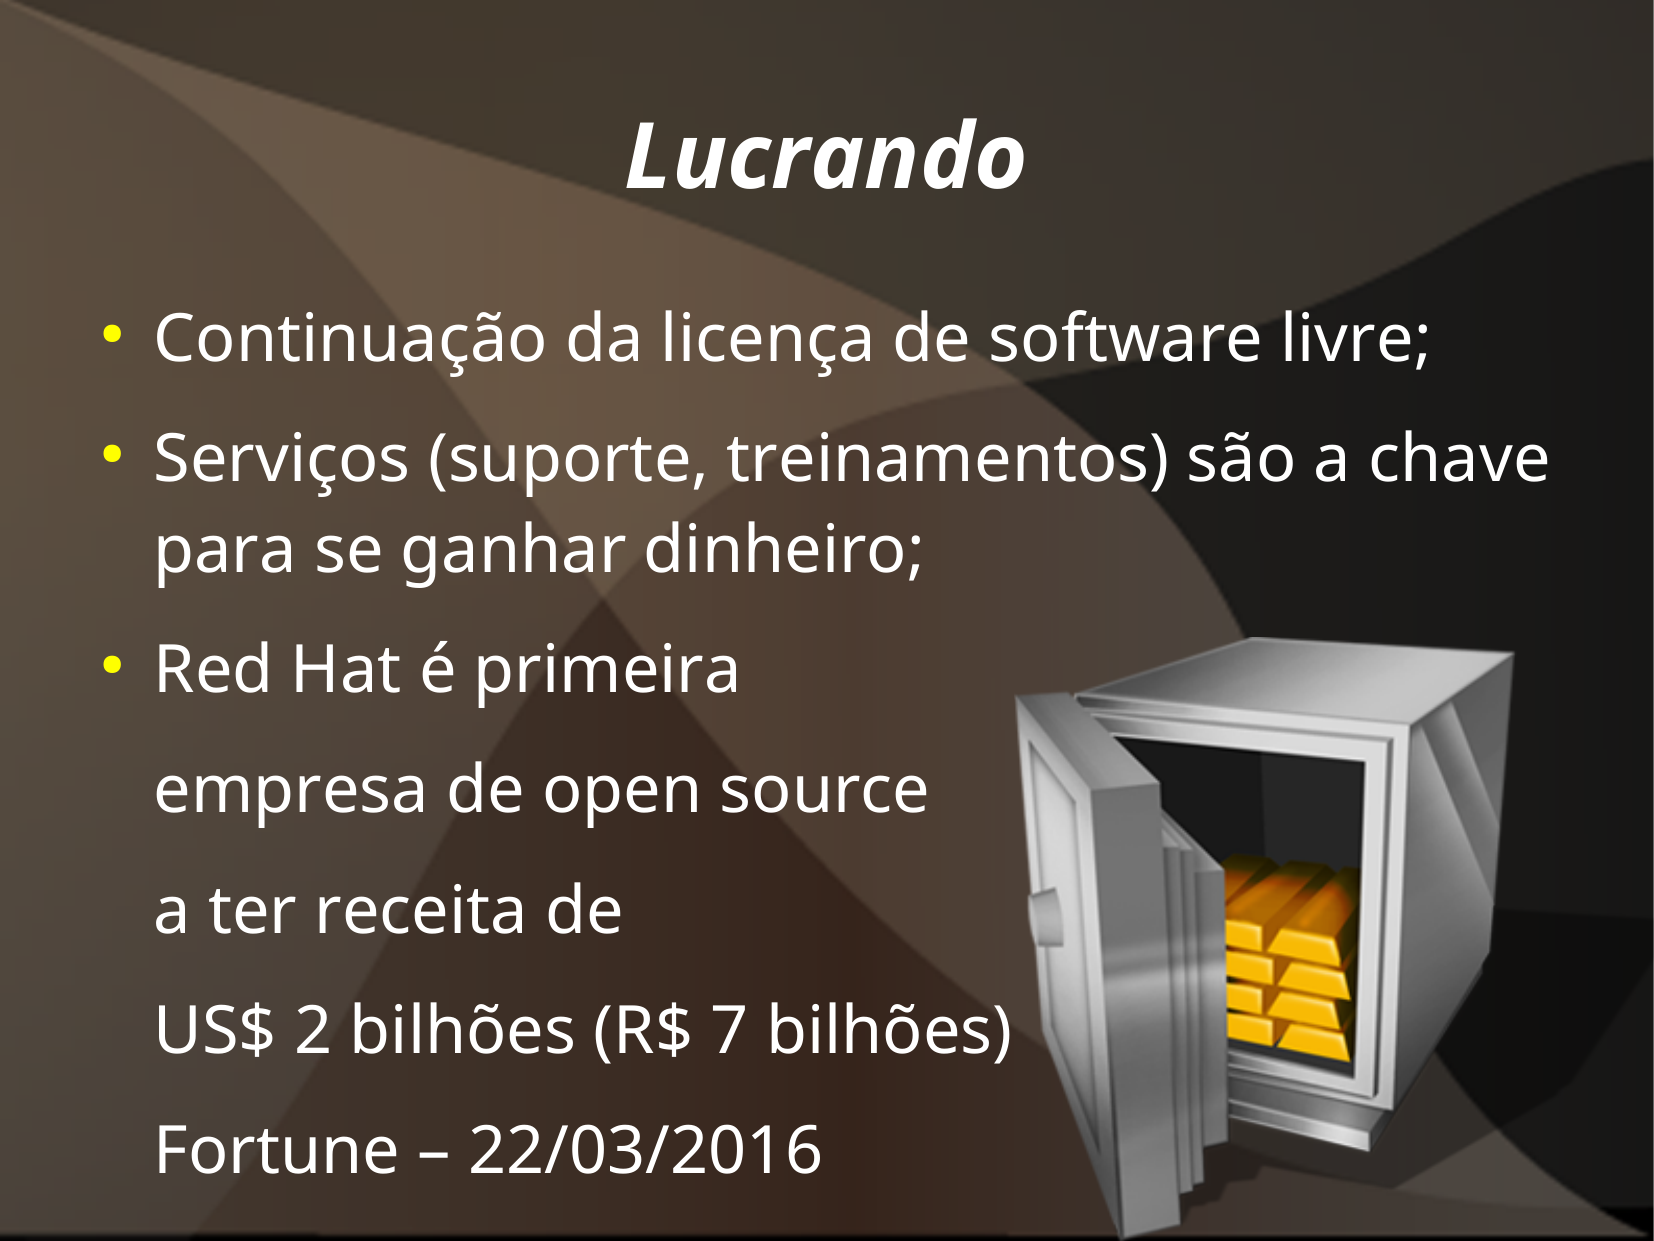

# Lucrando
Continuação da licença de software livre;
Serviços (suporte, treinamentos) são a chave para se ganhar dinheiro;
Red Hat é primeira
empresa de open source
a ter receita de
US$ 2 bilhões (R$ 7 bilhões)
Fortune – 22/03/2016